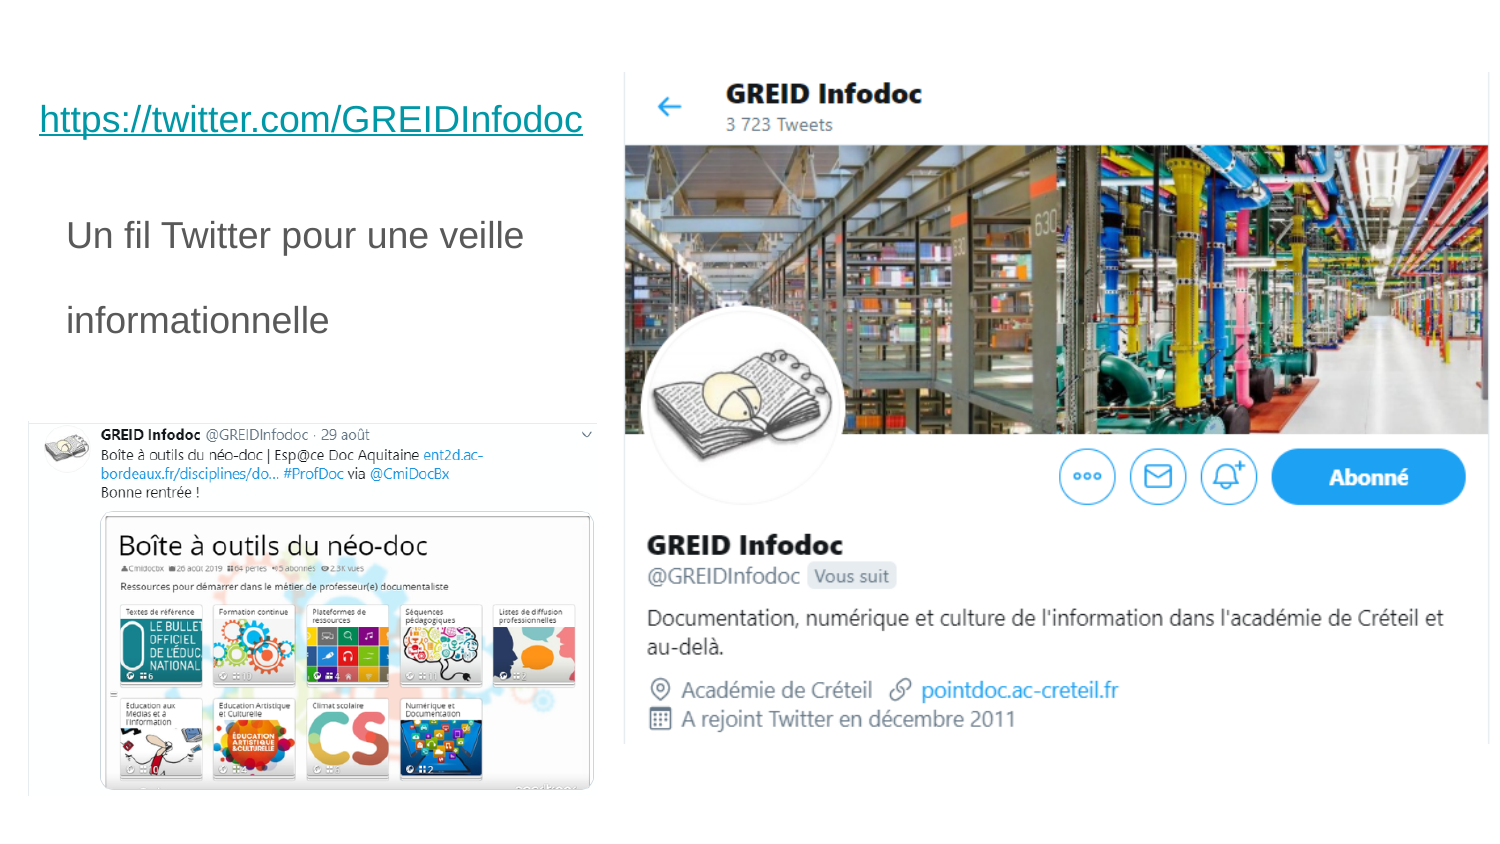

# https://twitter.com/GREIDInfodoc
Un fil Twitter pour une veille
informationnelle